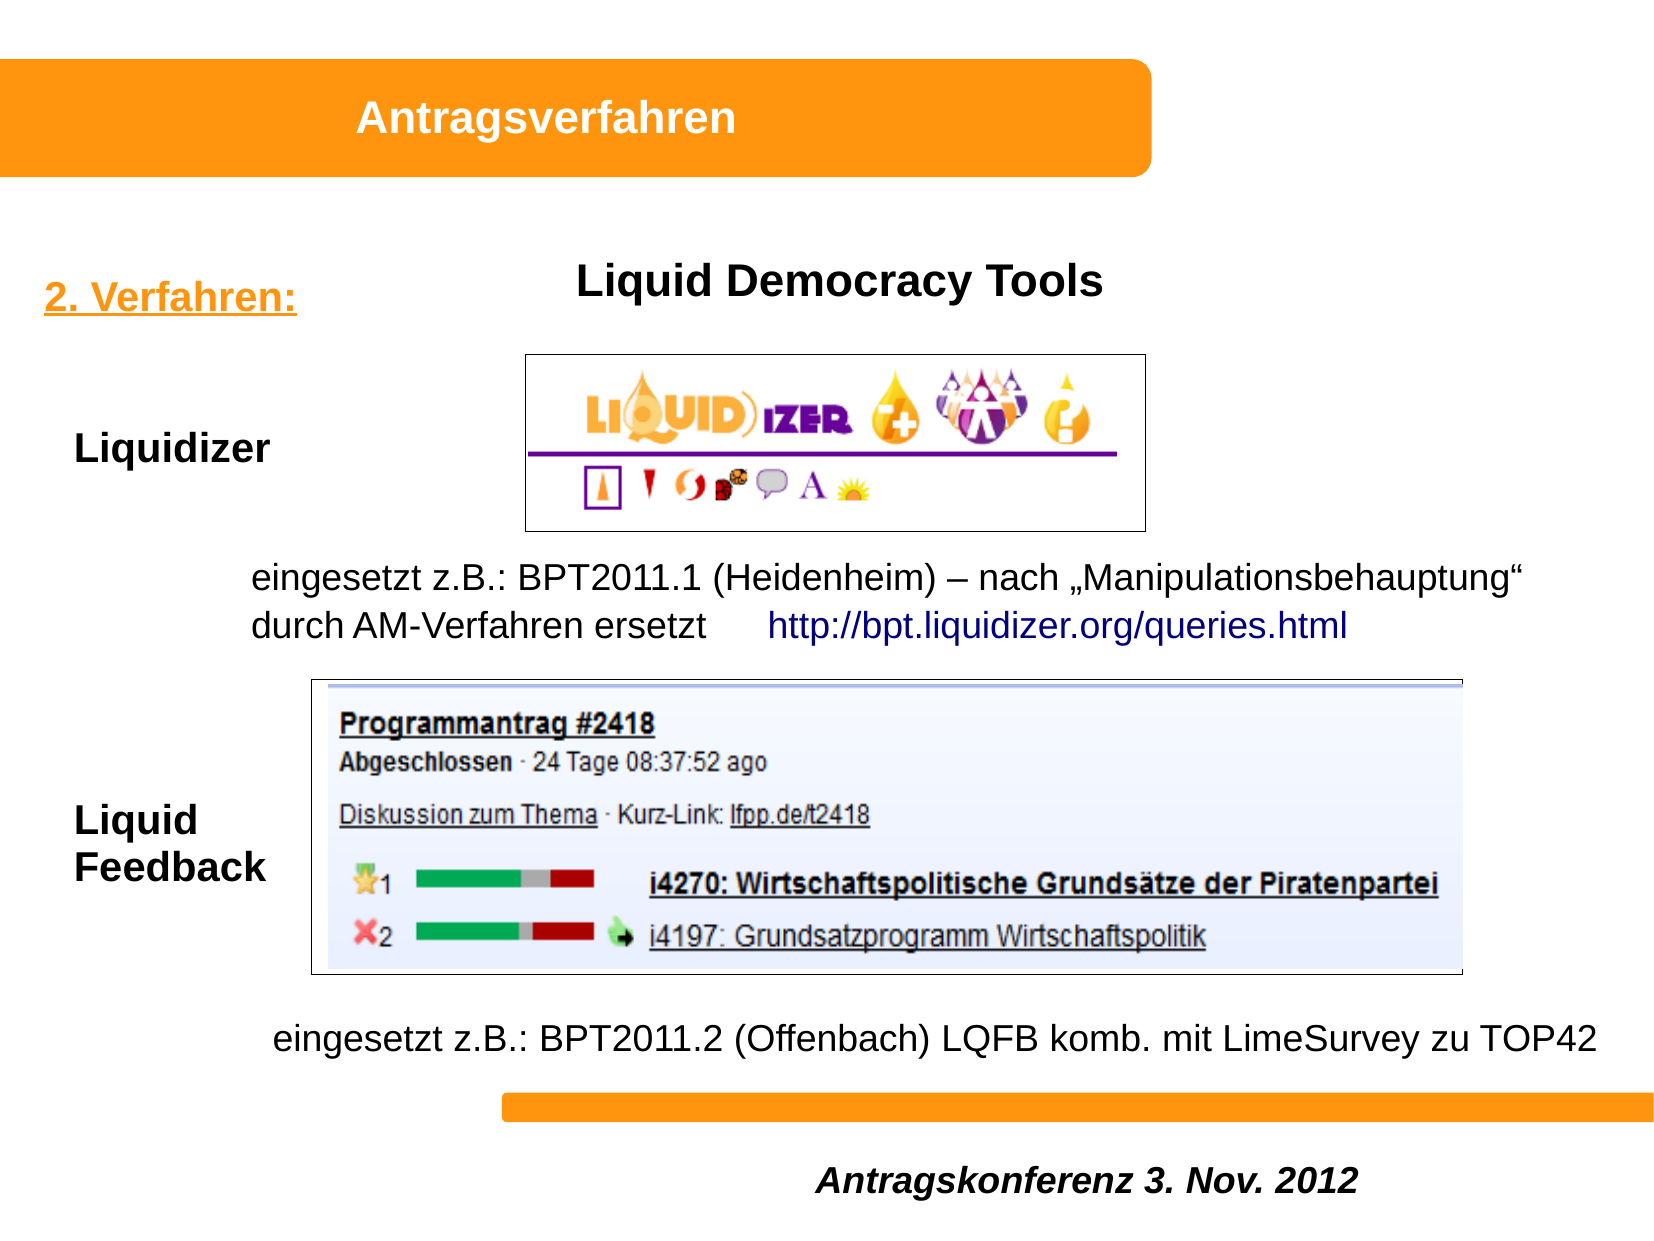

Liquid Democracy Tools
2. Verfahren:
Liquidizer
Liquid
Feedback
eingesetzt z.B.: BPT2011.1 (Heidenheim) – nach „Manipulationsbehauptung“
durch AM-Verfahren ersetzt 	http://bpt.liquidizer.org/queries.html
eingesetzt z.B.: BPT2011.2 (Offenbach) LQFB komb. mit LimeSurvey zu TOP42